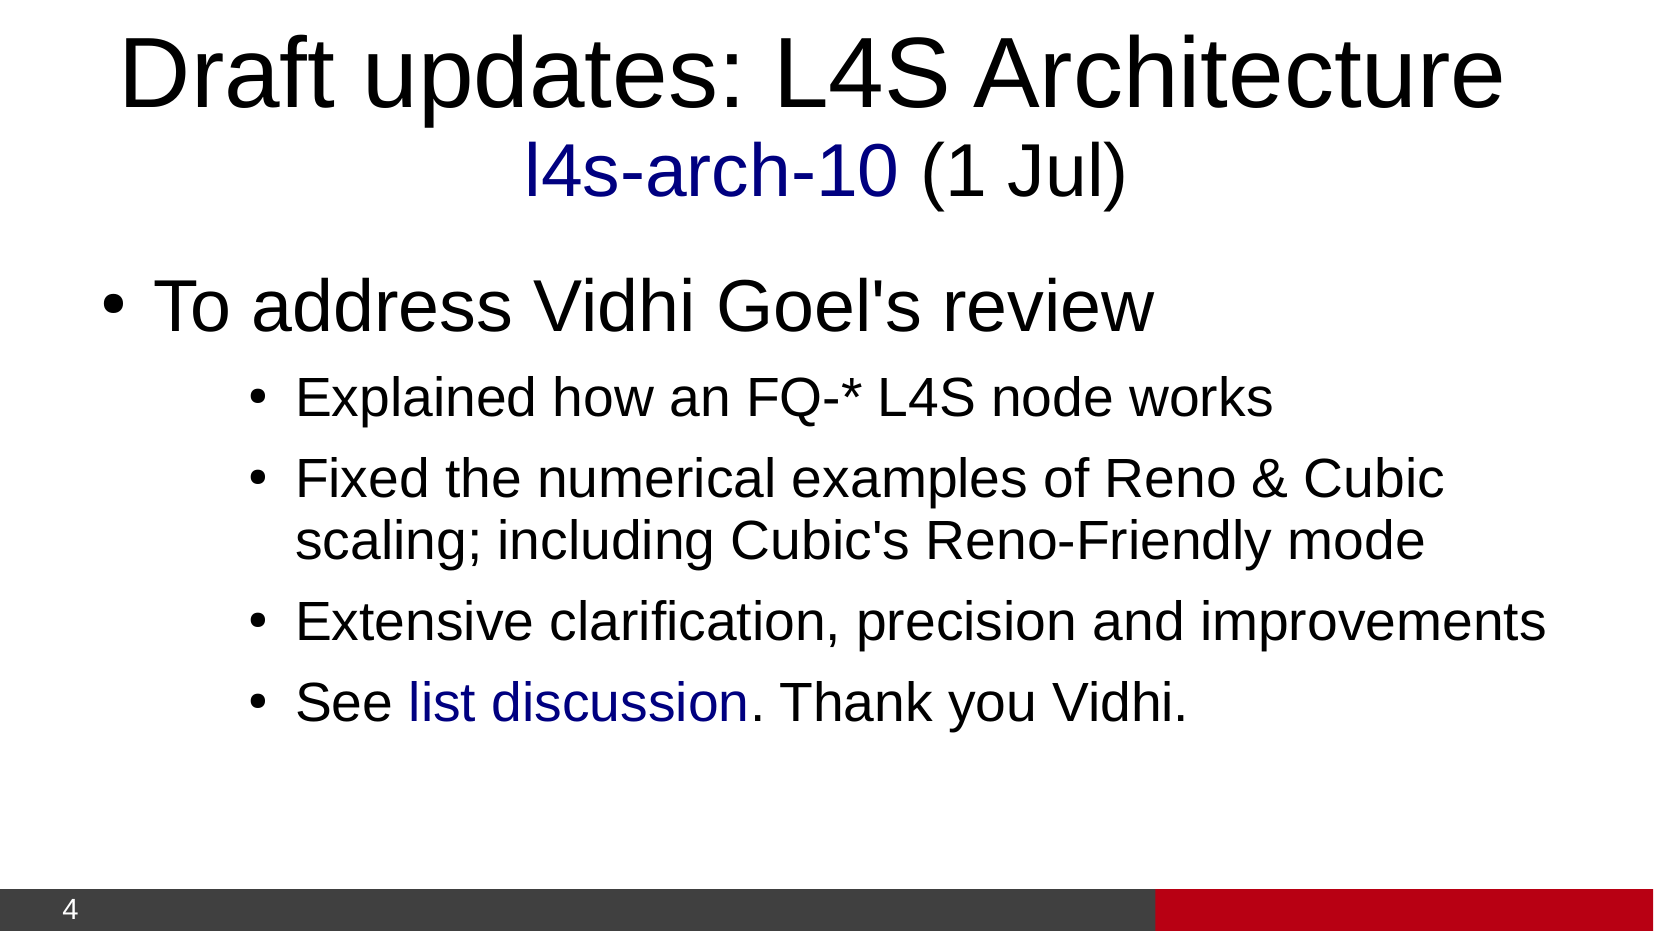

# Draft updates: L4S Architecture l4s-arch-10 (1 Jul)
To address Vidhi Goel's review
Explained how an FQ-* L4S node works
Fixed the numerical examples of Reno & Cubic scaling; including Cubic's Reno-Friendly mode
Extensive clarification, precision and improvements
See list discussion. Thank you Vidhi.
4